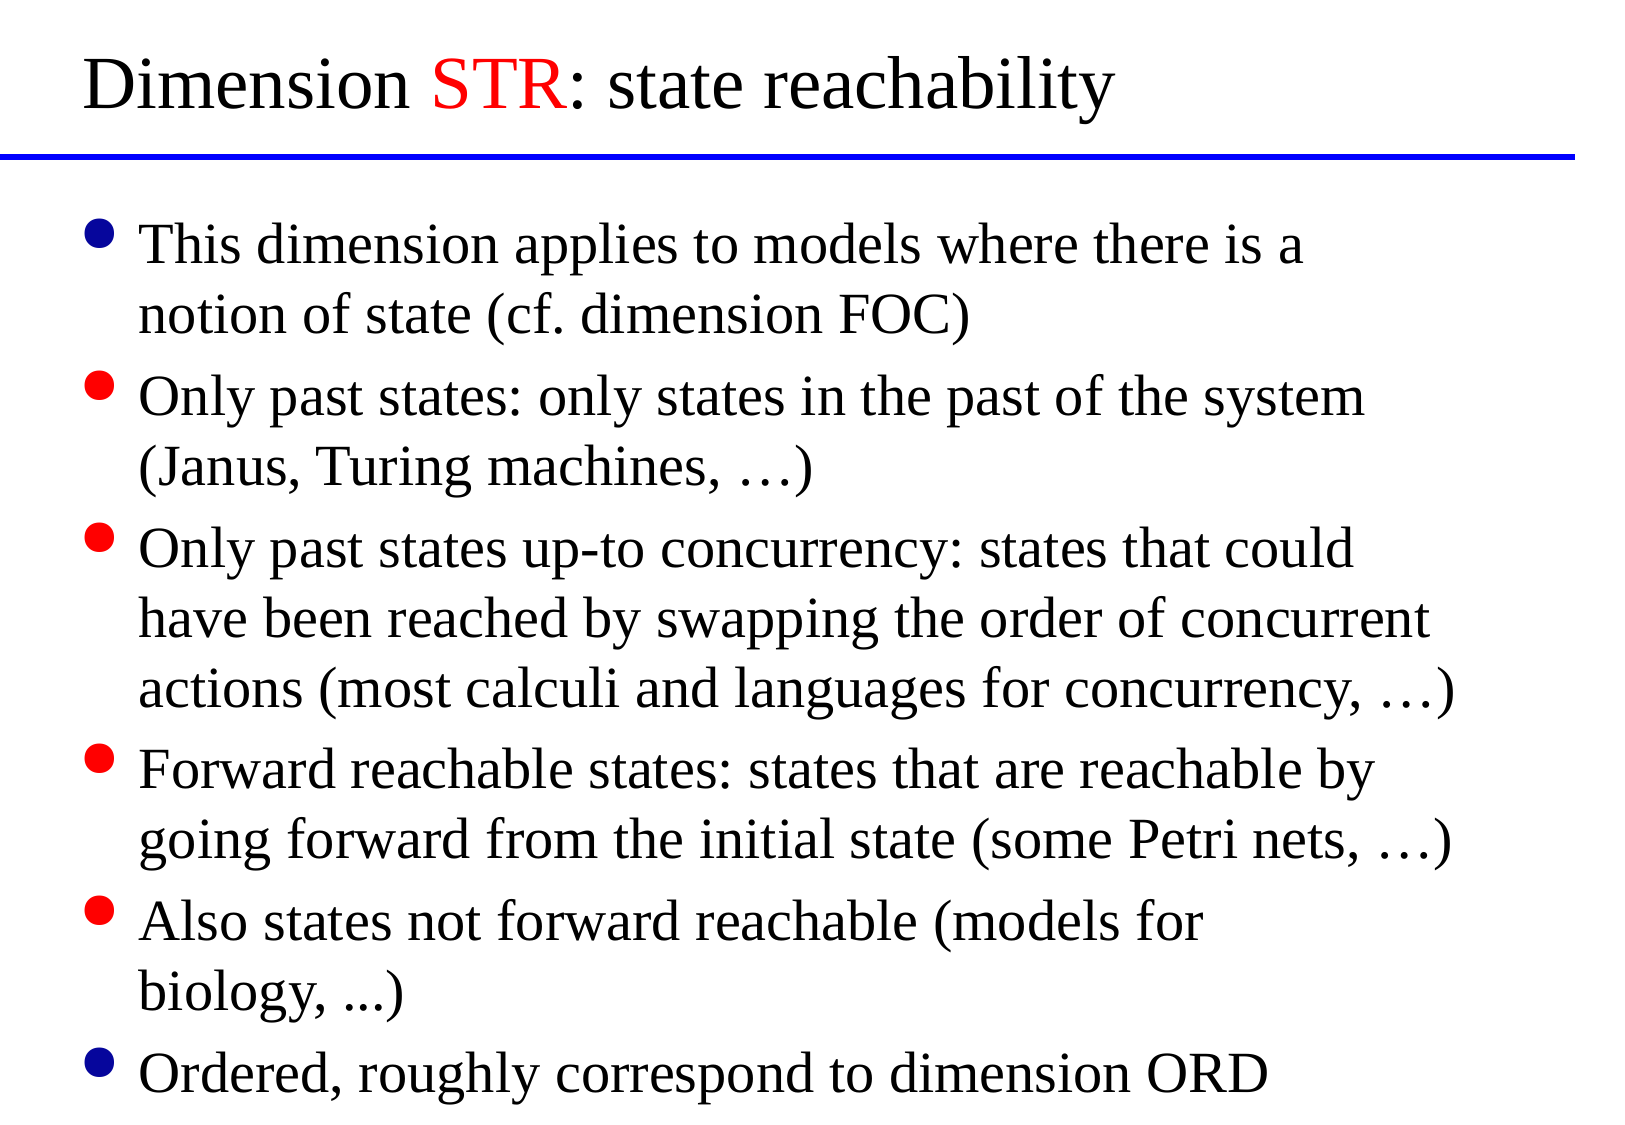

# Dimension STR: state reachability
This dimension applies to models where there is a notion of state (cf. dimension FOC)
Only past states: only states in the past of the system (Janus, Turing machines, …)
Only past states up-to concurrency: states that could have been reached by swapping the order of concurrent actions (most calculi and languages for concurrency, …)
Forward reachable states: states that are reachable by going forward from the initial state (some Petri nets, …)
Also states not forward reachable (models for biology, ...)
Ordered, roughly correspond to dimension ORD